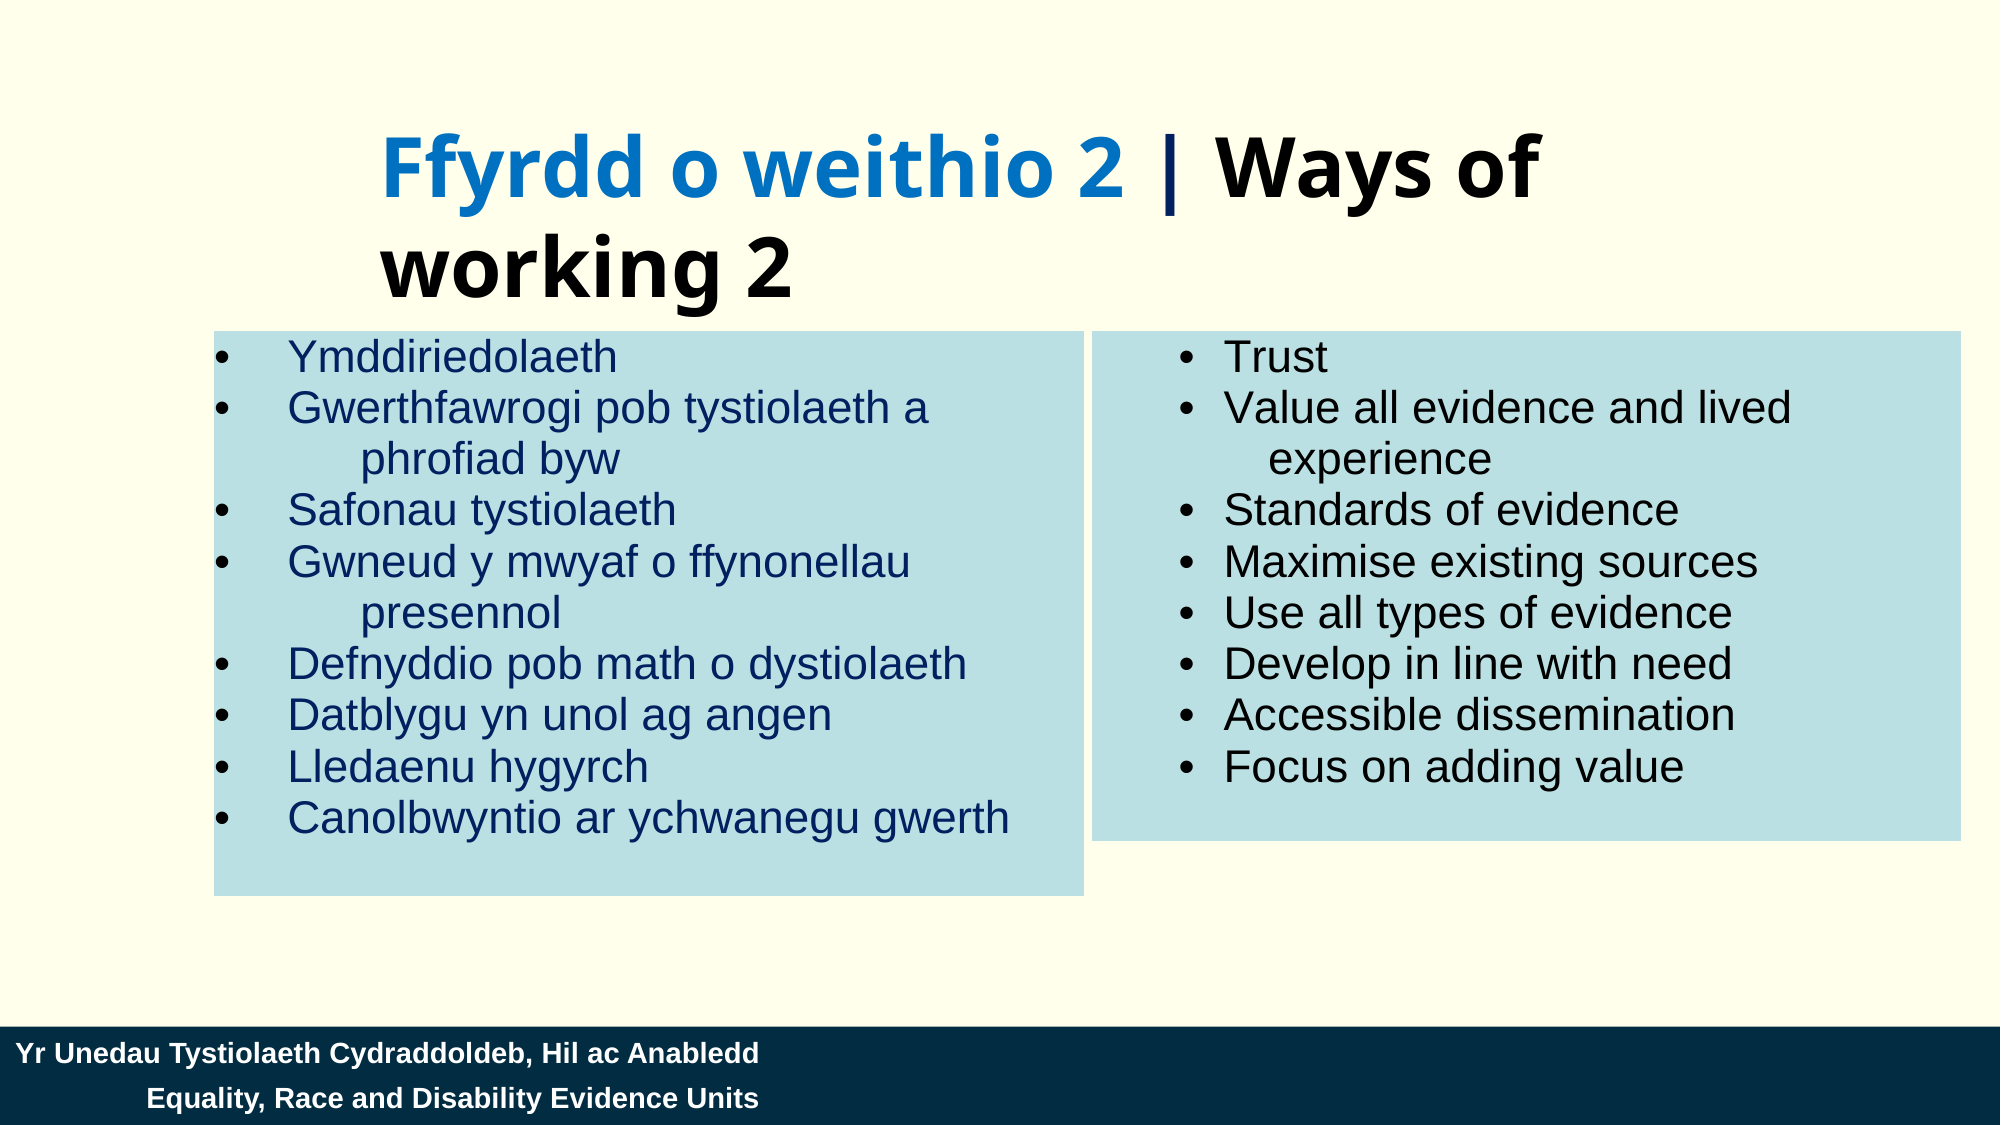

Ffyrdd o weithio 2 | Ways of working 2
| Ymddiriedolaeth Gwerthfawrogi pob tystiolaeth a phrofiad byw Safonau tystiolaeth Gwneud y mwyaf o ffynonellau presennol Defnyddio pob math o dystiolaeth Datblygu yn unol ag angen Lledaenu hygyrch Canolbwyntio ar ychwanegu gwerth |
| --- |
| Trust Value all evidence and lived experience Standards of evidence Maximise existing sources Use all types of evidence Develop in line with need Accessible dissemination Focus on adding value |
| --- |
Yr Unedau Tystiolaeth Cydraddoldeb, Hil ac Anabledd
Equality, Race and Disability Evidence Units